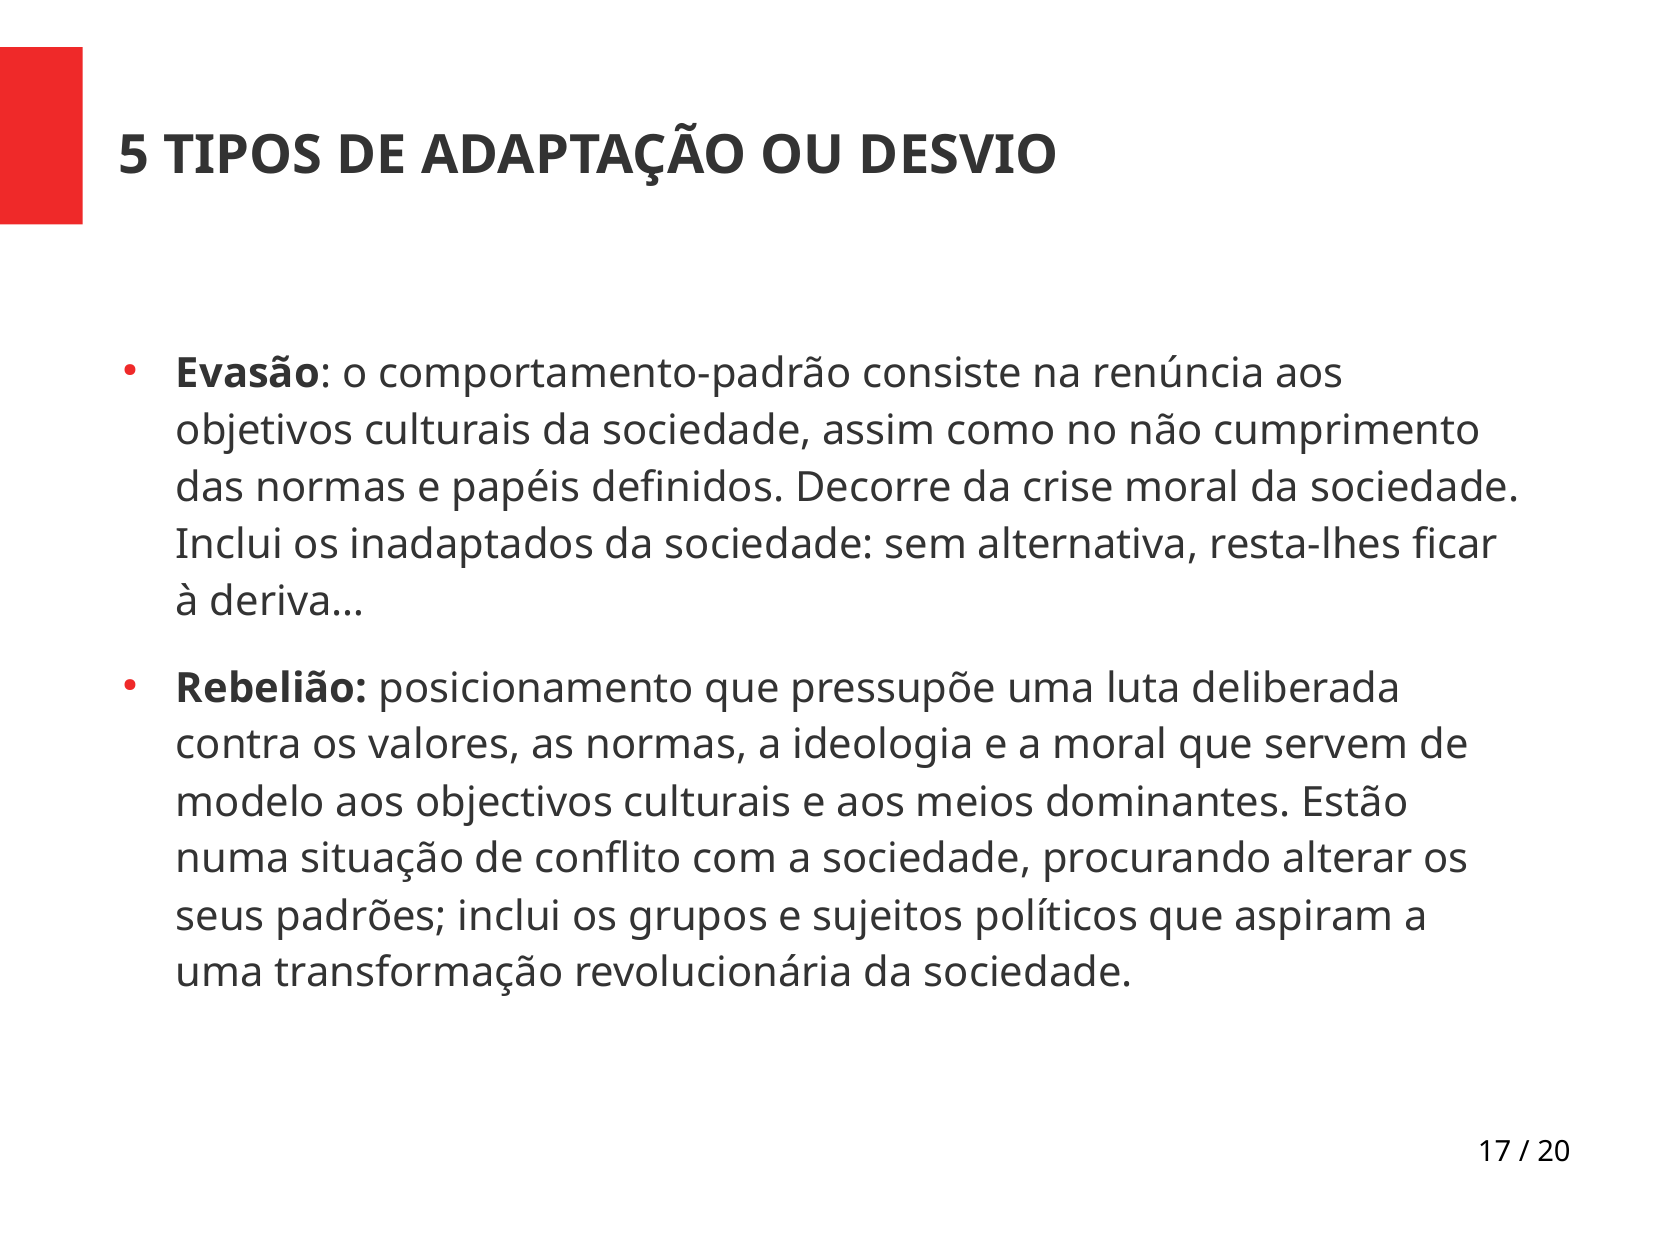

# 5 TIPOS DE ADAPTAÇÃO OU DESVIO
Evasão: o comportamento-padrão consiste na renúncia aos objetivos culturais da sociedade, assim como no não cumprimento das normas e papéis definidos. Decorre da crise moral da sociedade. Inclui os inadaptados da sociedade: sem alternativa, resta-lhes ficar à deriva…
Rebelião: posicionamento que pressupõe uma luta deliberada contra os valores, as normas, a ideologia e a moral que servem de modelo aos objectivos culturais e aos meios dominantes. Estão numa situação de conflito com a sociedade, procurando alterar os seus padrões; inclui os grupos e sujeitos políticos que aspiram a uma transformação revolucionária da sociedade.
17